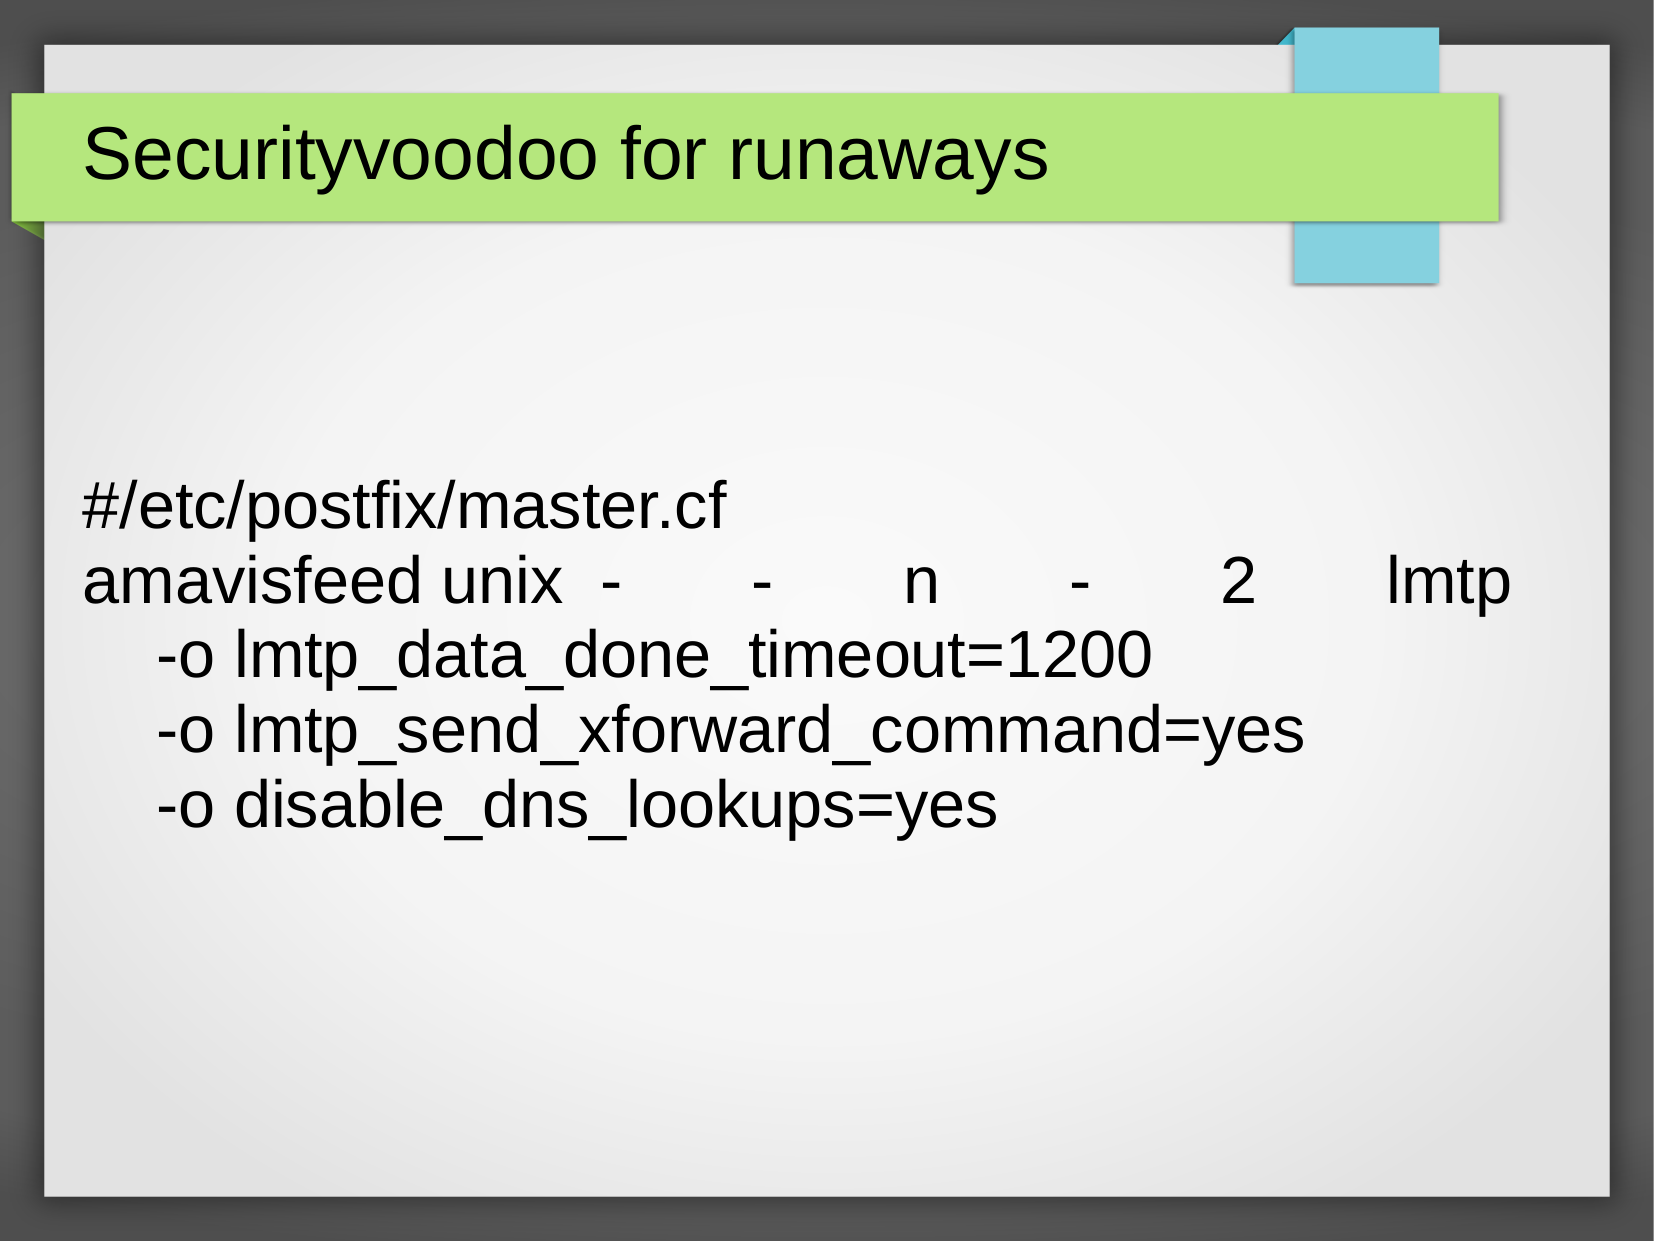

# Securityvoodoo for runaways
#/etc/postfix/master.cf
amavisfeed unix - - n - 2 lmtp
 -o lmtp_data_done_timeout=1200
 -o lmtp_send_xforward_command=yes
 -o disable_dns_lookups=yes